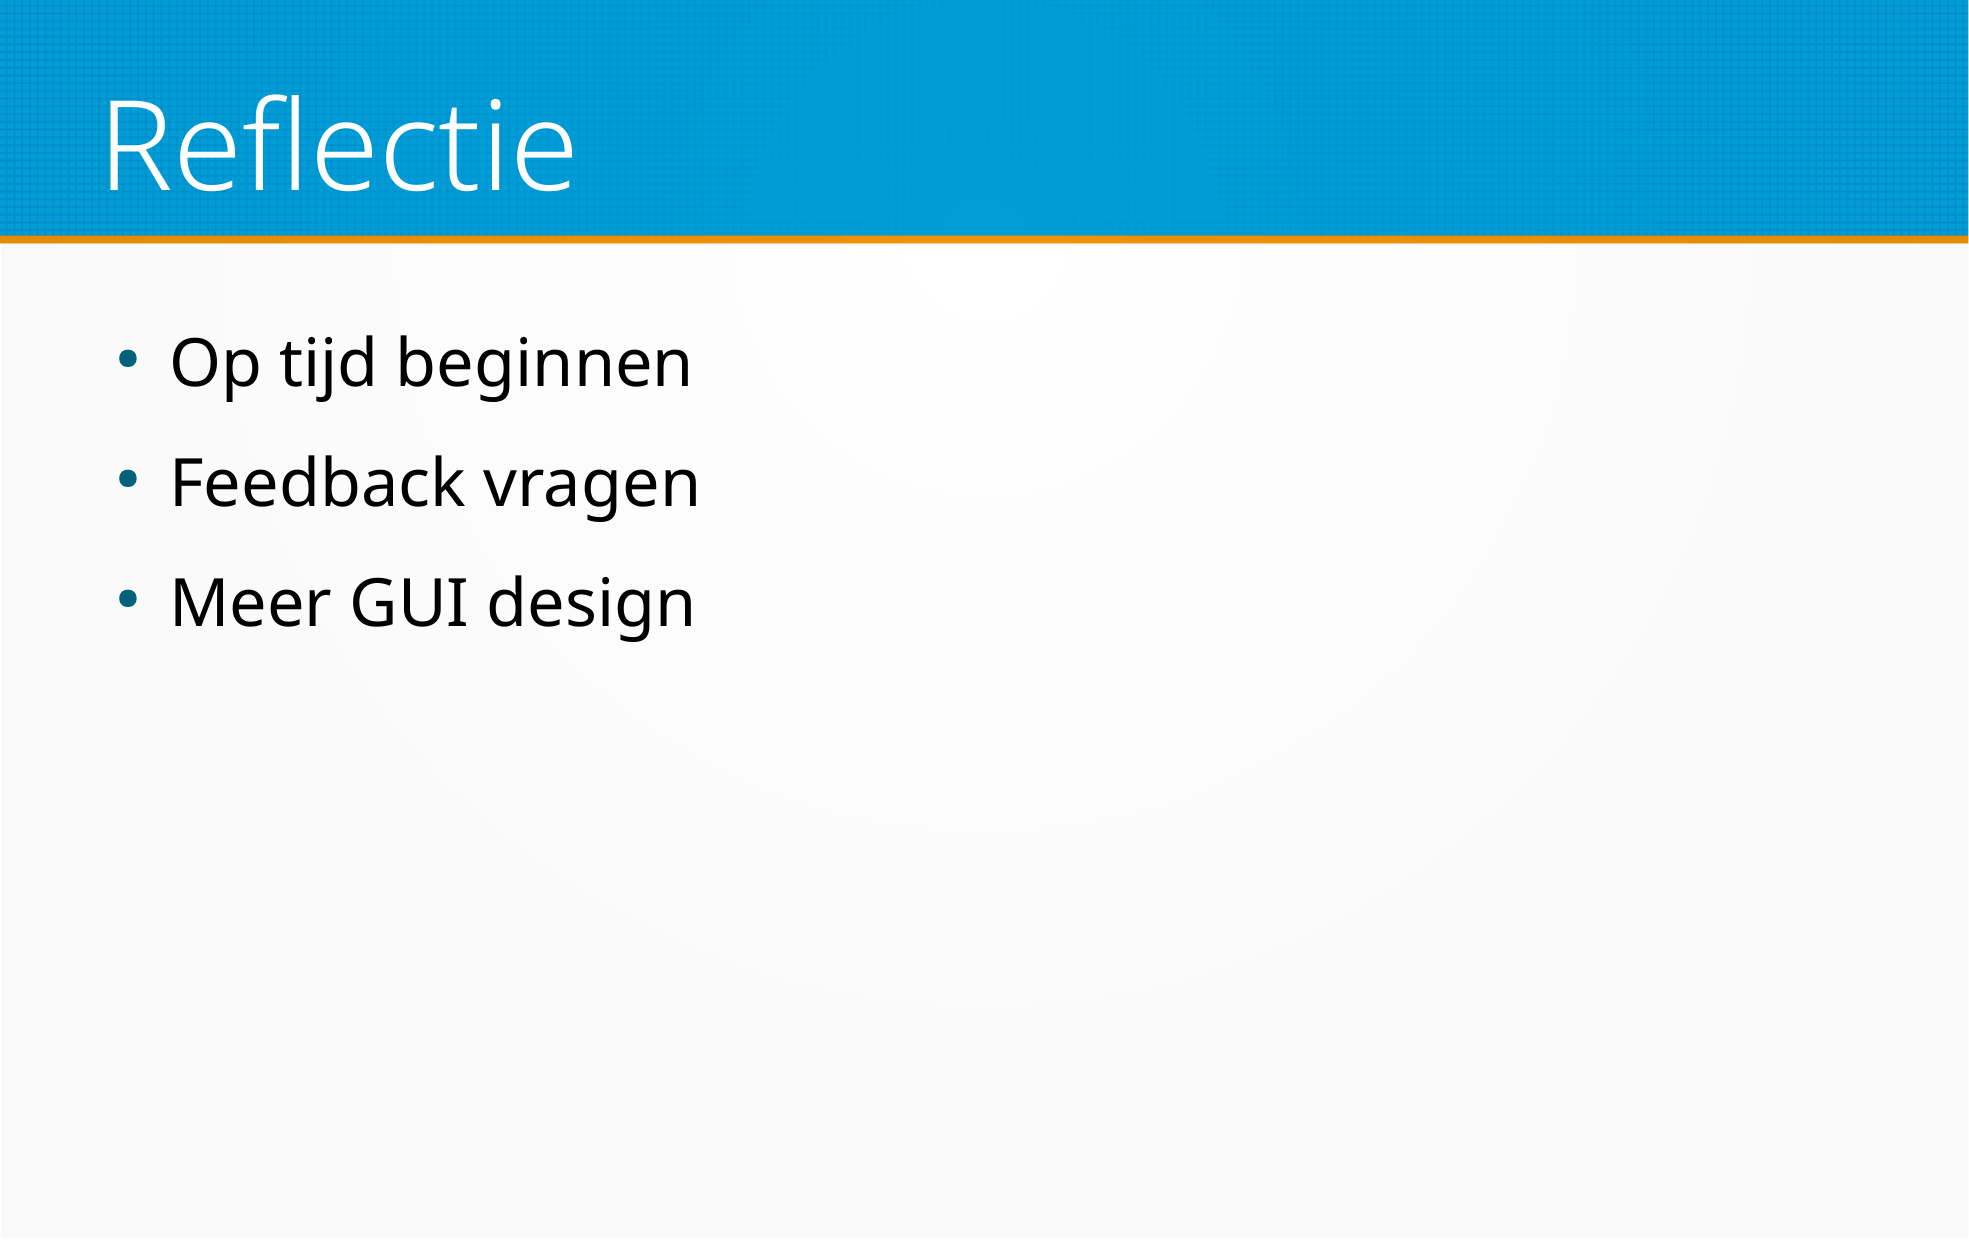

# Reflectie
Op tijd beginnen
Feedback vragen
Meer GUI design